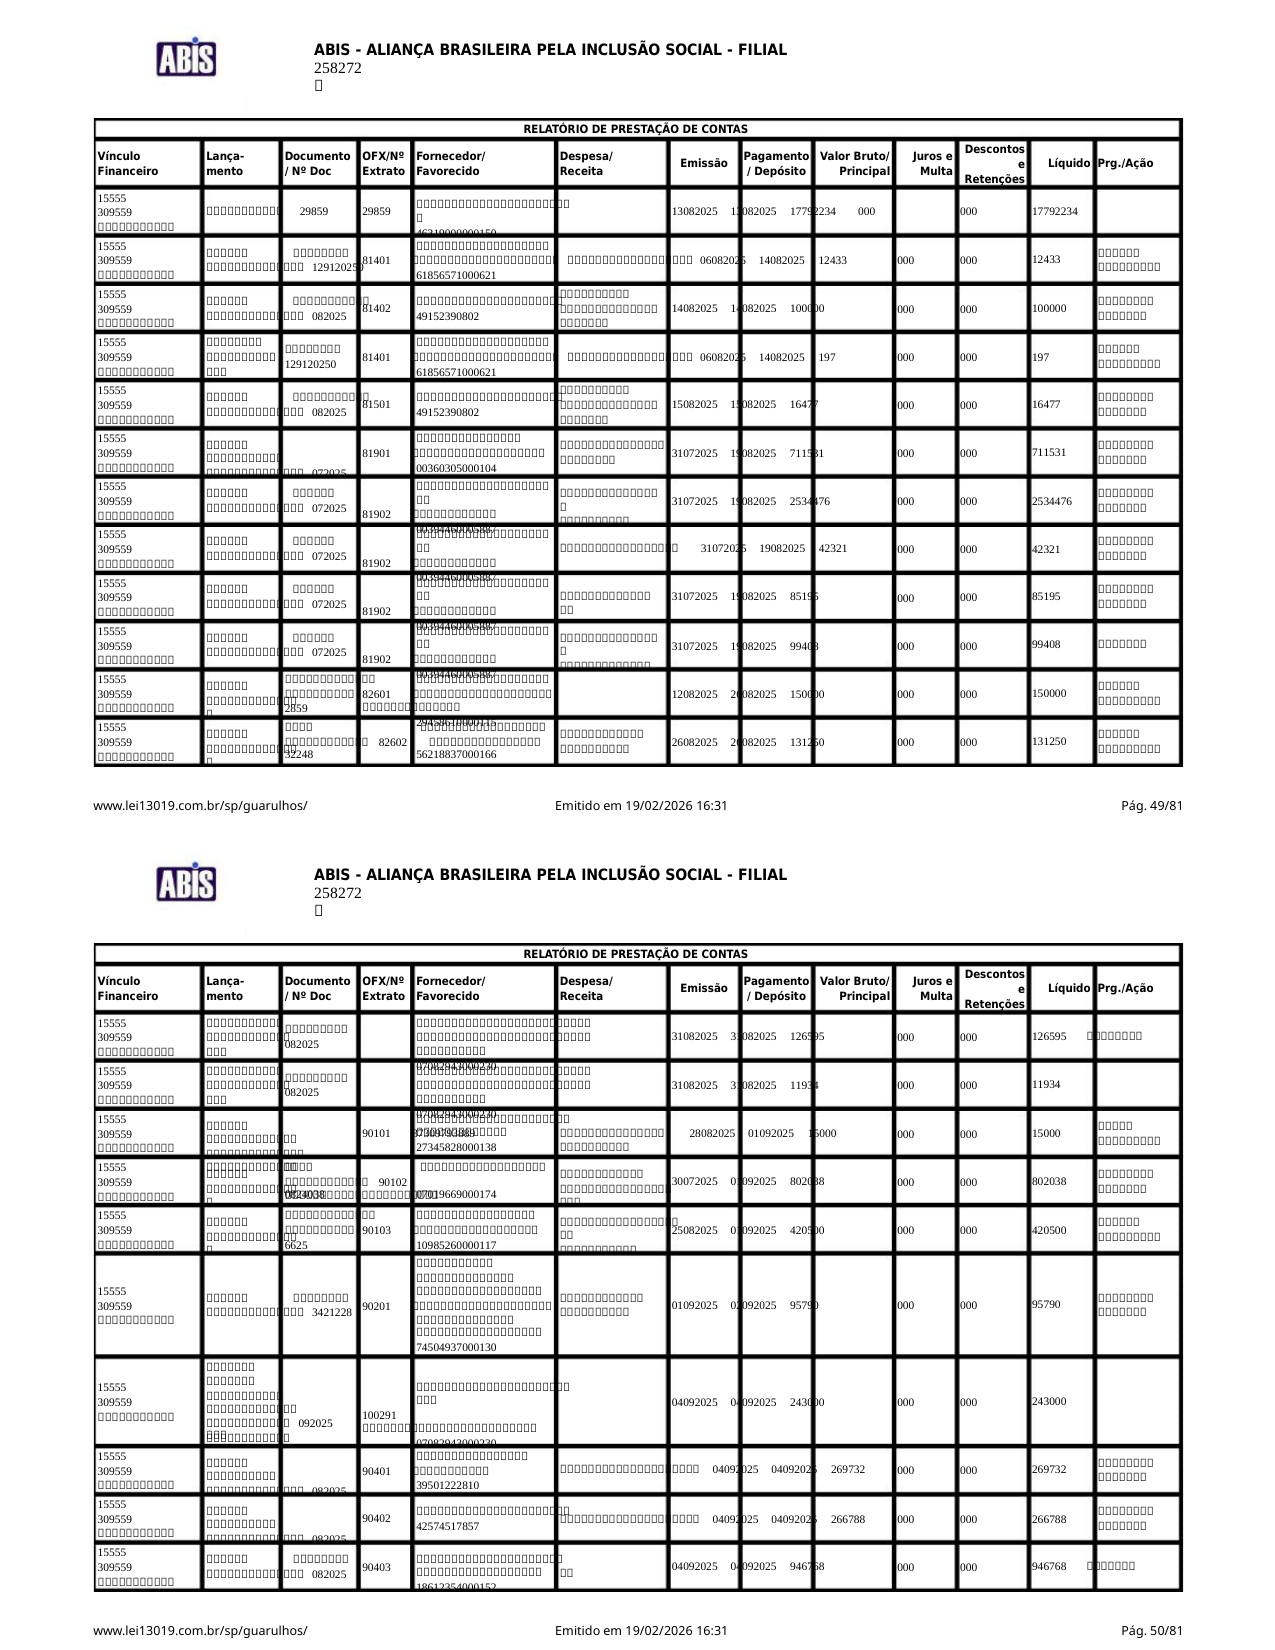

ABIS - ALIANÇA BRASILEIRA PELA INCLUSÃO SOCIAL - FILIAL


RELATÓRIO DE PRESTAÇÃO DE CONTAS
Descontos
e
Retenções
Vínculo
Financeiro
Lança-
mento
Documento
/ Nº Doc
OFX/Nº
Extrato
Fornecedor/
Favorecido
Despesa/
Receita
Pagamento
/ Depósito
Valor Bruto/
Principal
Juros e
Multa
Emissão
Líquido Prg./Ação





 

   

















     

 
 




















 
 





  









     











 
 





  
  
  





 

 
 











 

 
 








 

 
 


   




 

 
 



  
  
  
  





 

 
 











  










 
  








www.lei13019.com.br/sp/guarulhos/
Emitido em 19/02/2026 16:31
Pág. 49/81
ABIS - ALIANÇA BRASILEIRA PELA INCLUSÃO SOCIAL - FILIAL


RELATÓRIO DE PRESTAÇÃO DE CONTAS
Descontos
e
Retenções
Vínculo
Financeiro
Lança-
mento
Documento
/ Nº Doc
OFX/Nº
Extrato
Fornecedor/
Favorecido
Despesa/
Receita
Pagamento
/ Depósito
Valor Bruto/
Principal
Juros e
Multa
Emissão
Líquido Prg./Ação







 



  
  










 







 







 
 
 


 

   





 
  






  
  











 













 

 
 




  
  









 
 





 







 

 
 


   
   











 
 









 
 
 

  
 

www.lei13019.com.br/sp/guarulhos/
Emitido em 19/02/2026 16:31
Pág. 50/81